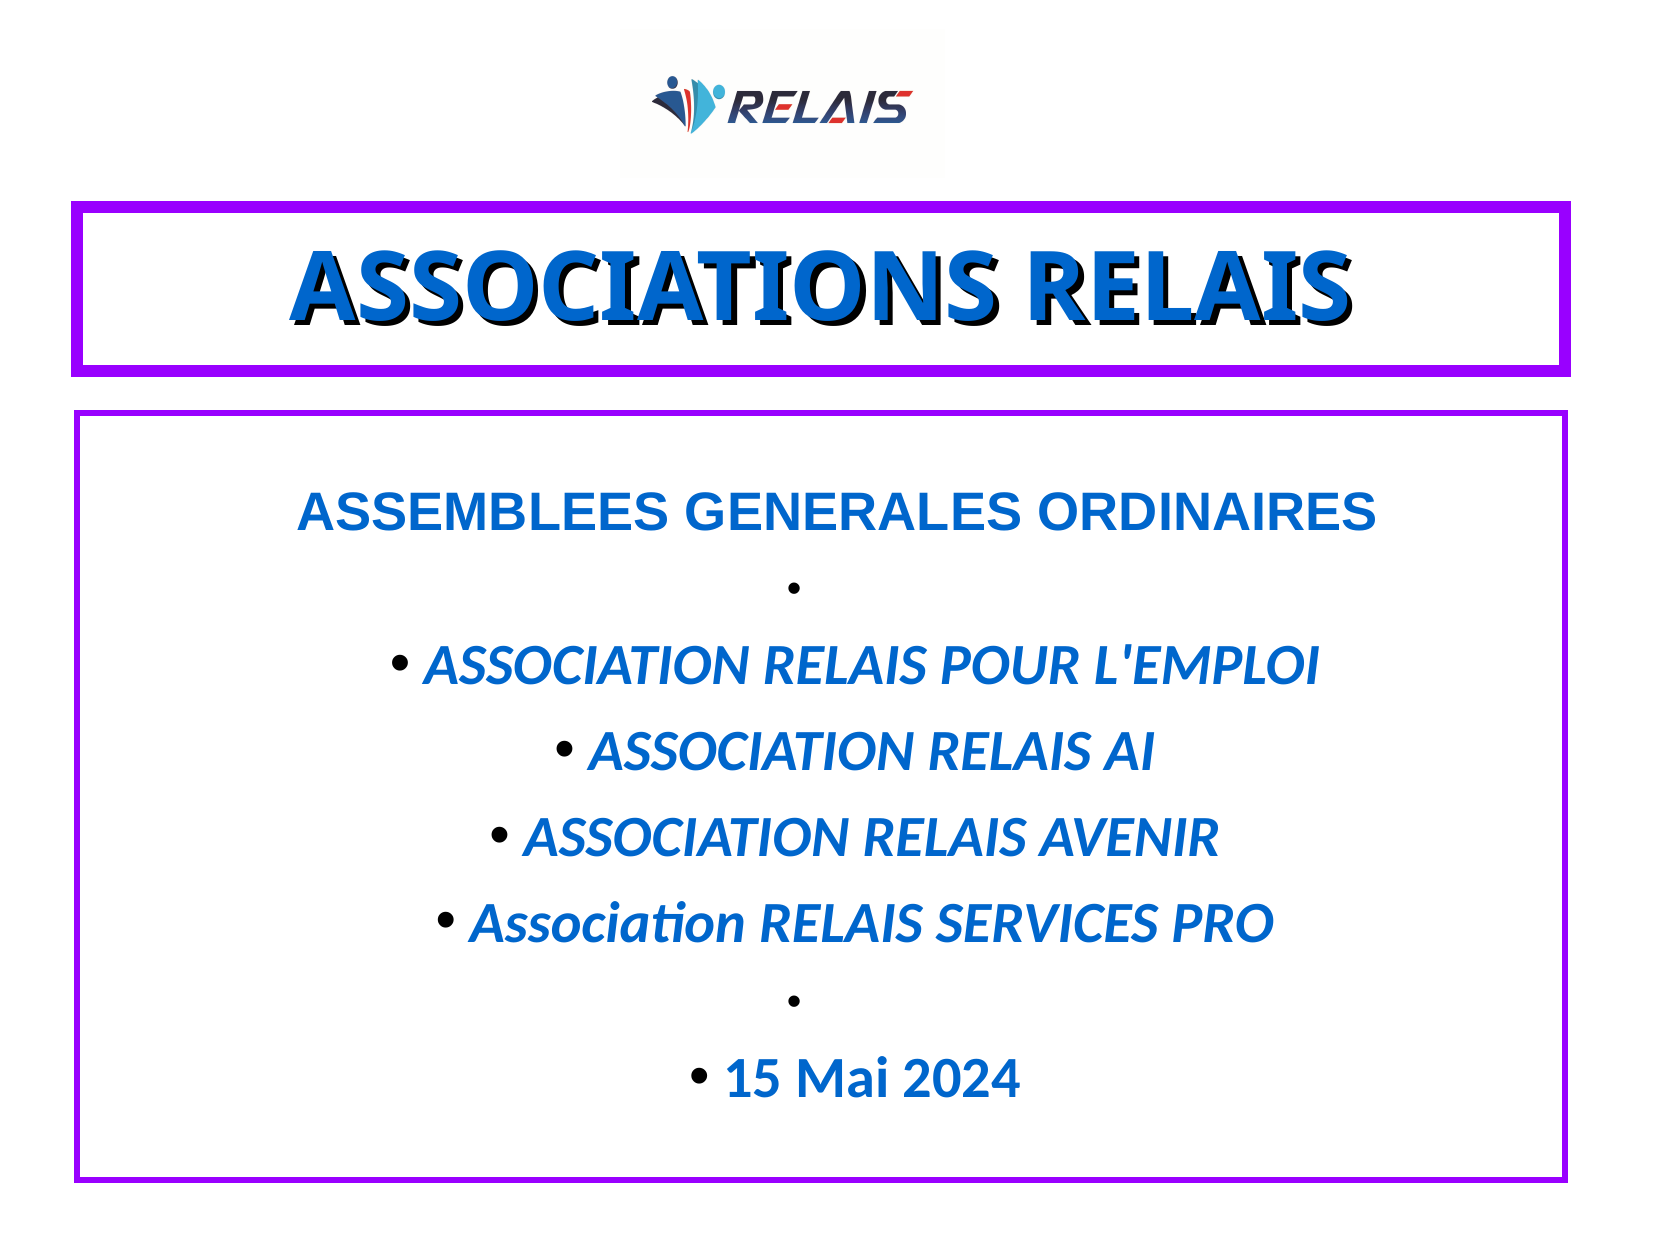

# ASSOCIATIONS RELAIS
ASSEMBLEES GENERALES ORDINAIRES
ASSOCIATION RELAIS POUR L'EMPLOI
ASSOCIATION RELAIS AI
ASSOCIATION RELAIS AVENIR
Association RELAIS SERVICES PRO
15 Mai 2024